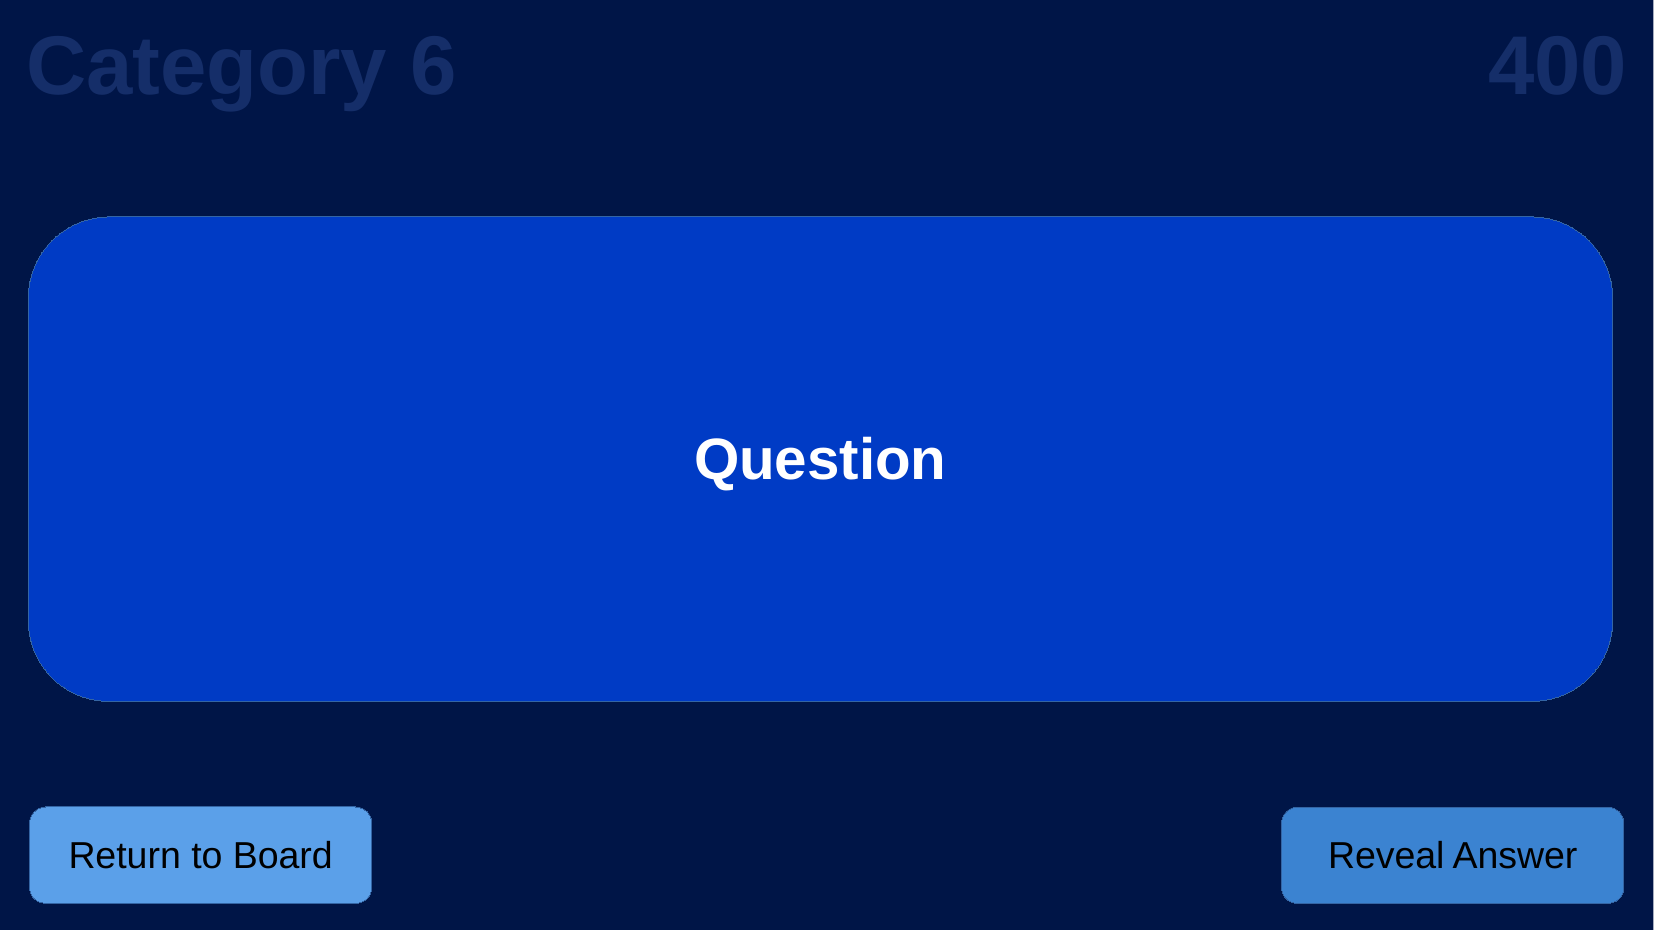

Category 6
400
Question
Return to Board
Reveal Answer